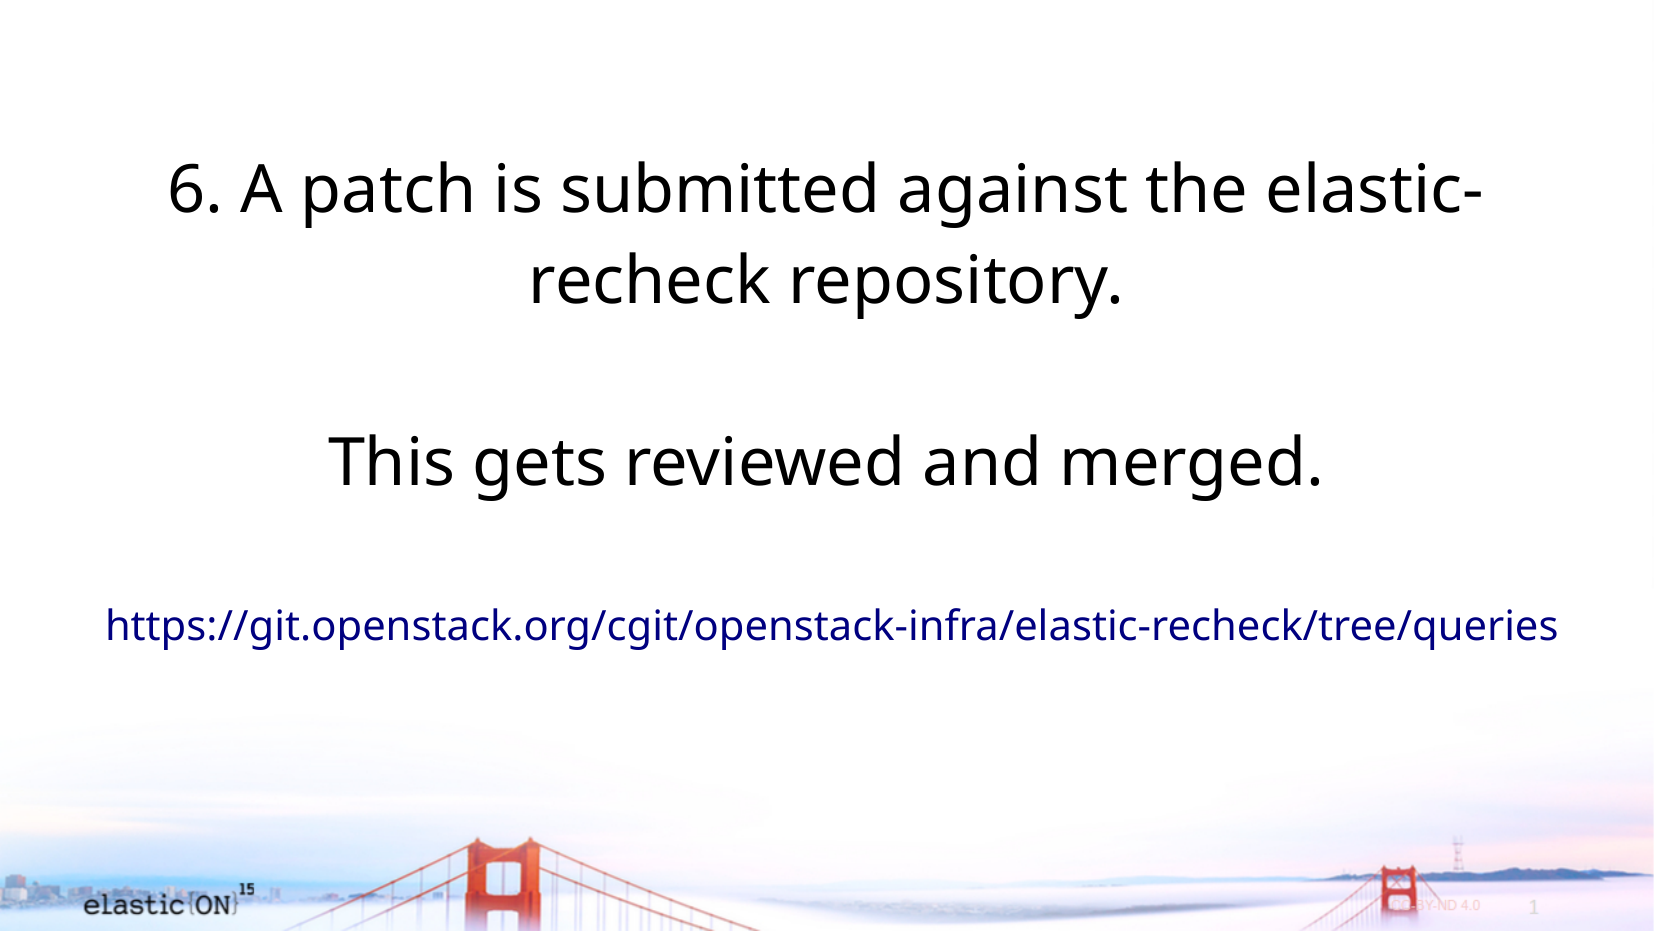

# 6. A patch is submitted against the elastic-recheck repository.
This gets reviewed and merged.
 https://git.openstack.org/cgit/openstack-infra/elastic-recheck/tree/queries